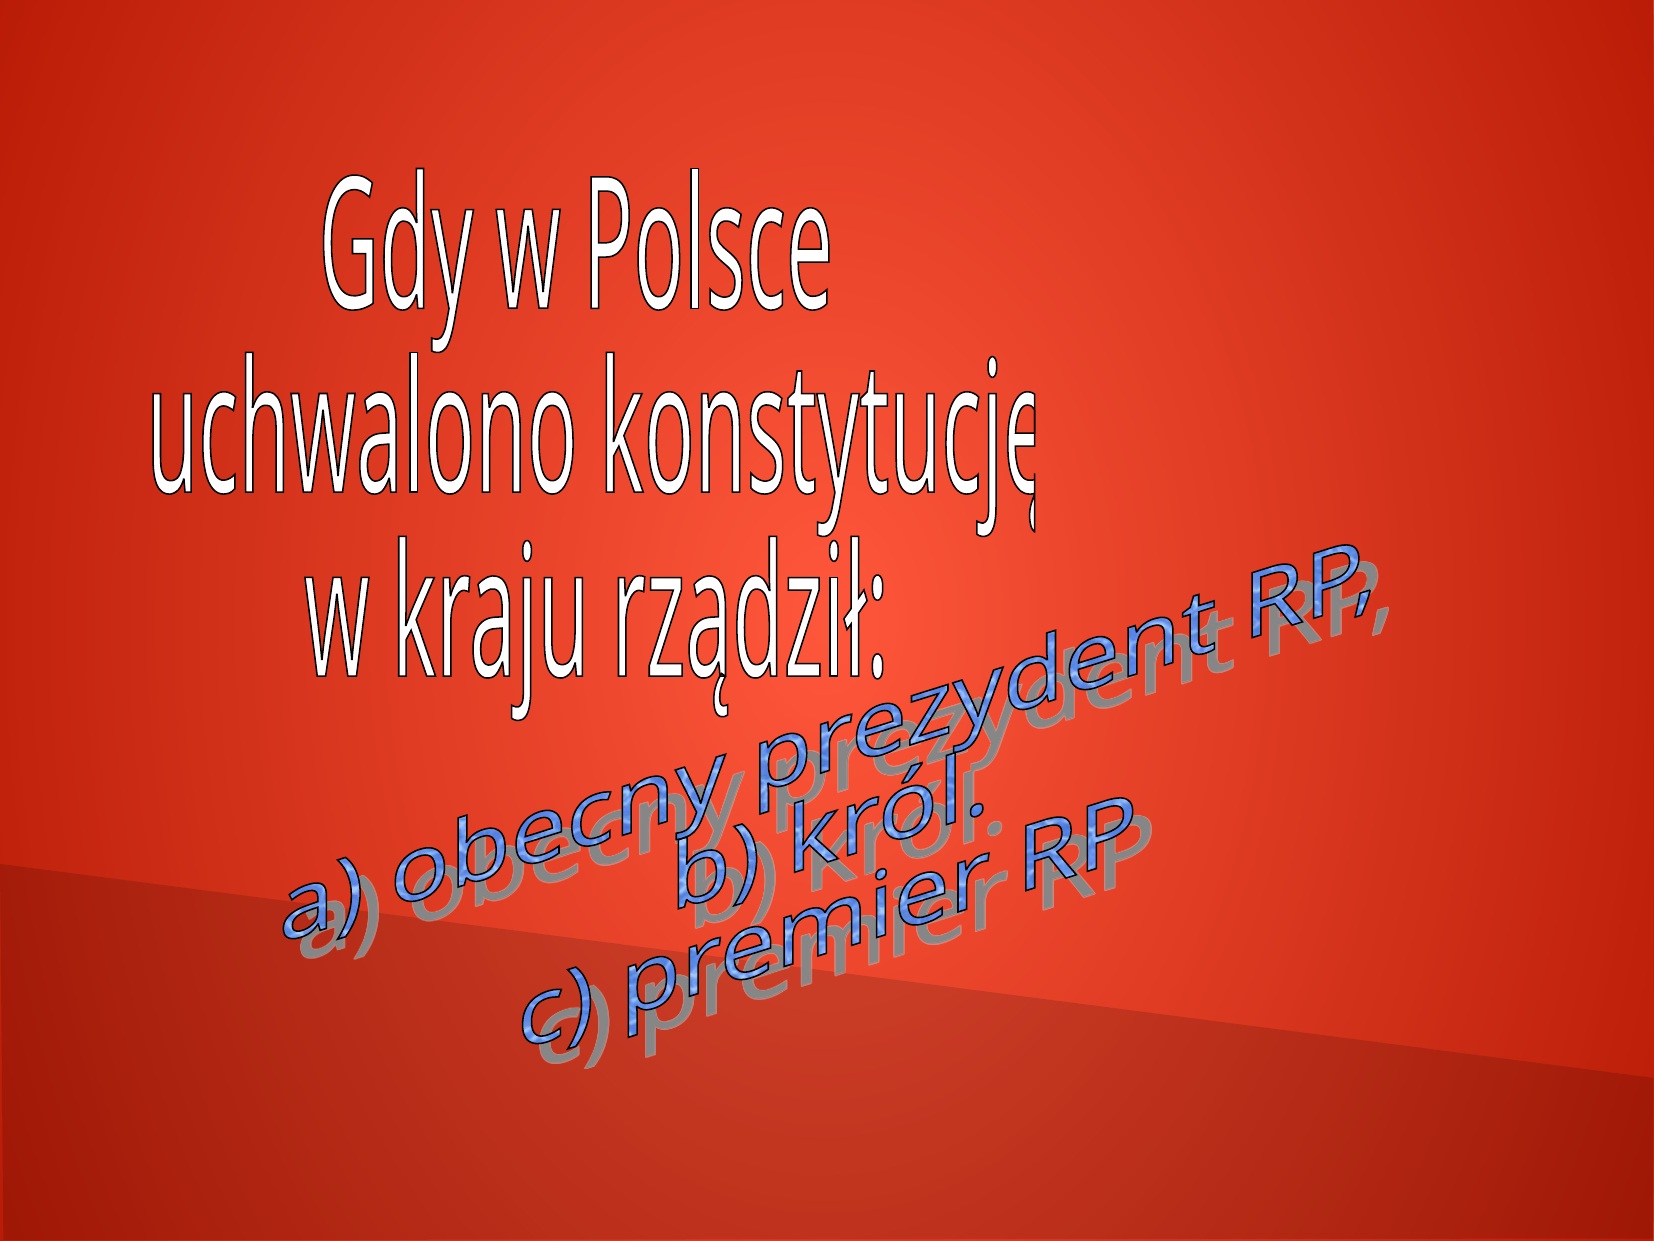

Gdy w Polsce
 uchwalono konstytucję
 w kraju rządził:
a) obecny prezydent RP,
b) król.
c) premier RP